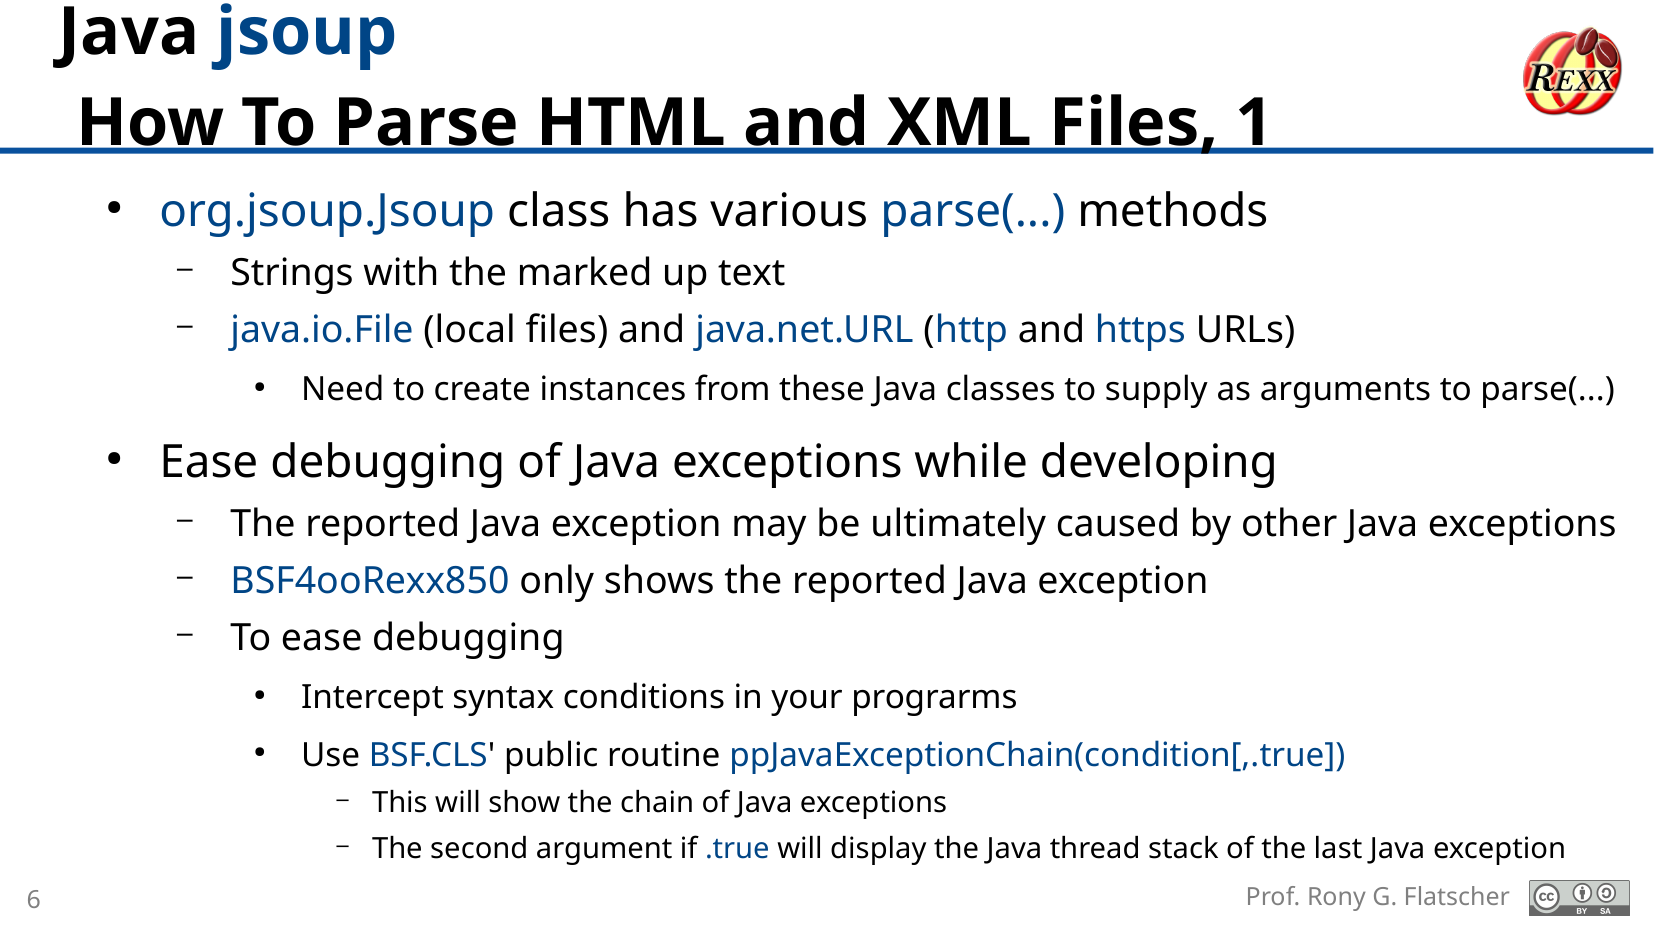

# Java jsoup How To Parse HTML and XML Files, 1
org.jsoup.Jsoup class has various parse(...) methods
Strings with the marked up text
java.io.File (local files) and java.net.URL (http and https URLs)
Need to create instances from these Java classes to supply as arguments to parse(...)
Ease debugging of Java exceptions while developing
The reported Java exception may be ultimately caused by other Java exceptions
BSF4ooRexx850 only shows the reported Java exception
To ease debugging
Intercept syntax conditions in your prograrms
Use BSF.CLS' public routine ppJavaExceptionChain(condition[,.true])
This will show the chain of Java exceptions
The second argument if .true will display the Java thread stack of the last Java exception